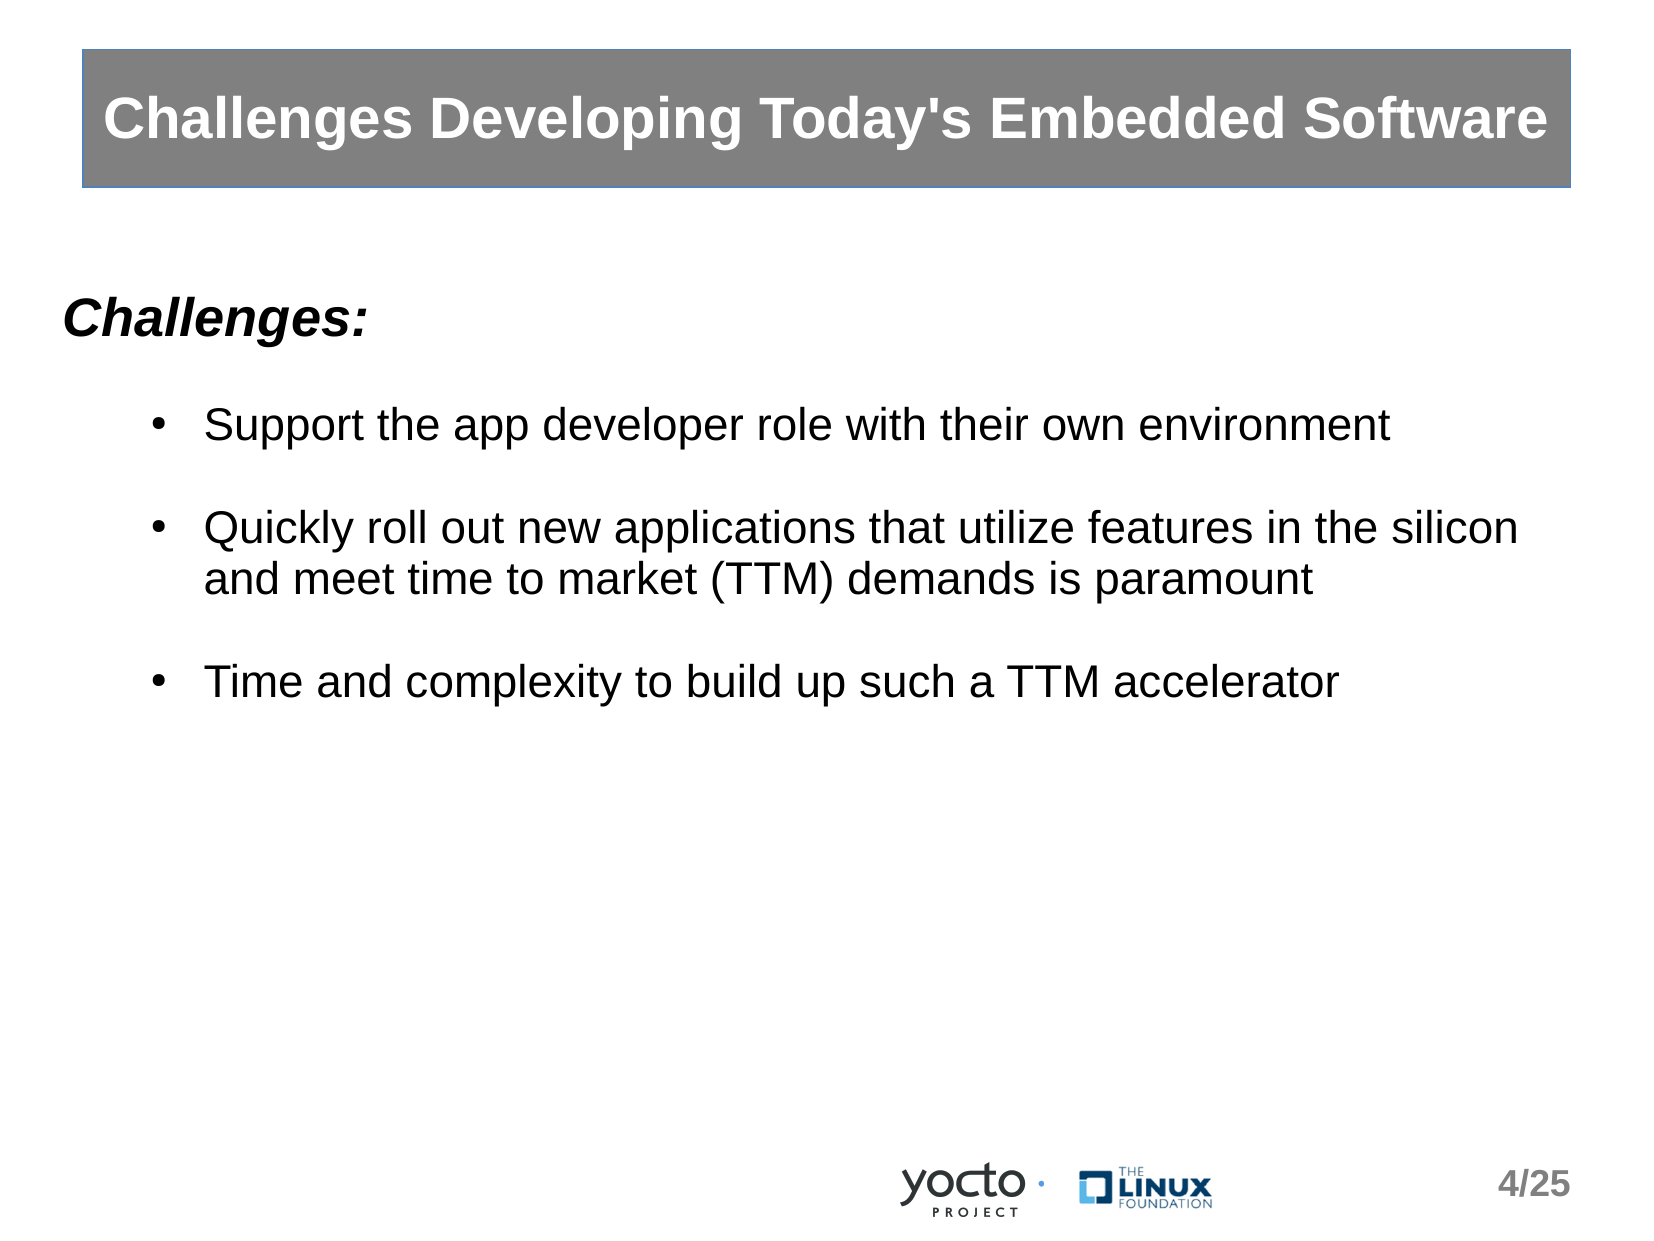

# Challenges Developing Today's Embedded Software
Challenges:
Support the app developer role with their own environment
Quickly roll out new applications that utilize features in the silicon and meet time to market (TTM) demands is paramount
Time and complexity to build up such a TTM accelerator
4